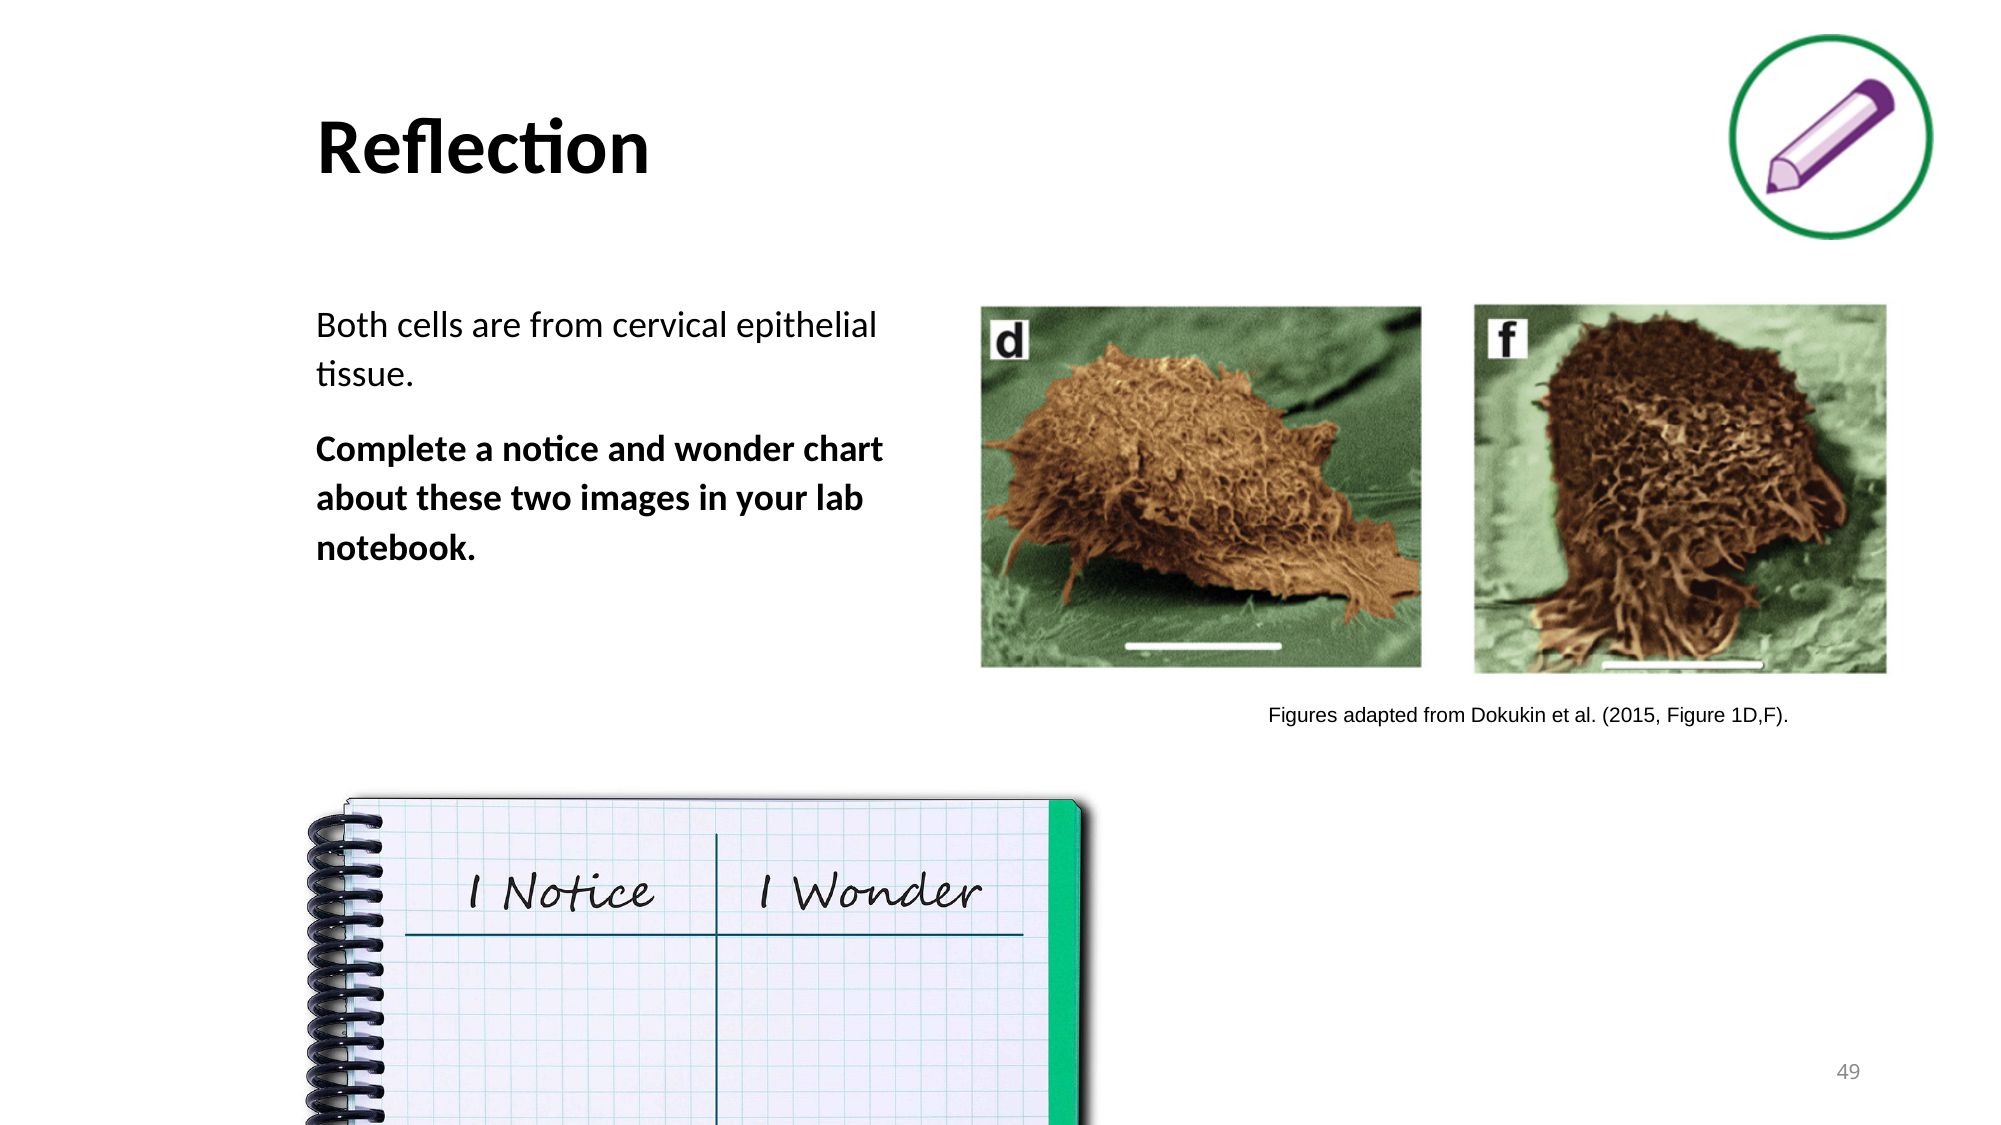

# Reflection
Both cells are from cervical epithelial tissue.
Complete a notice and wonder chart about these two images in your lab notebook.
Figures adapted from Dokukin et al. (2015, Figure 1D,F).